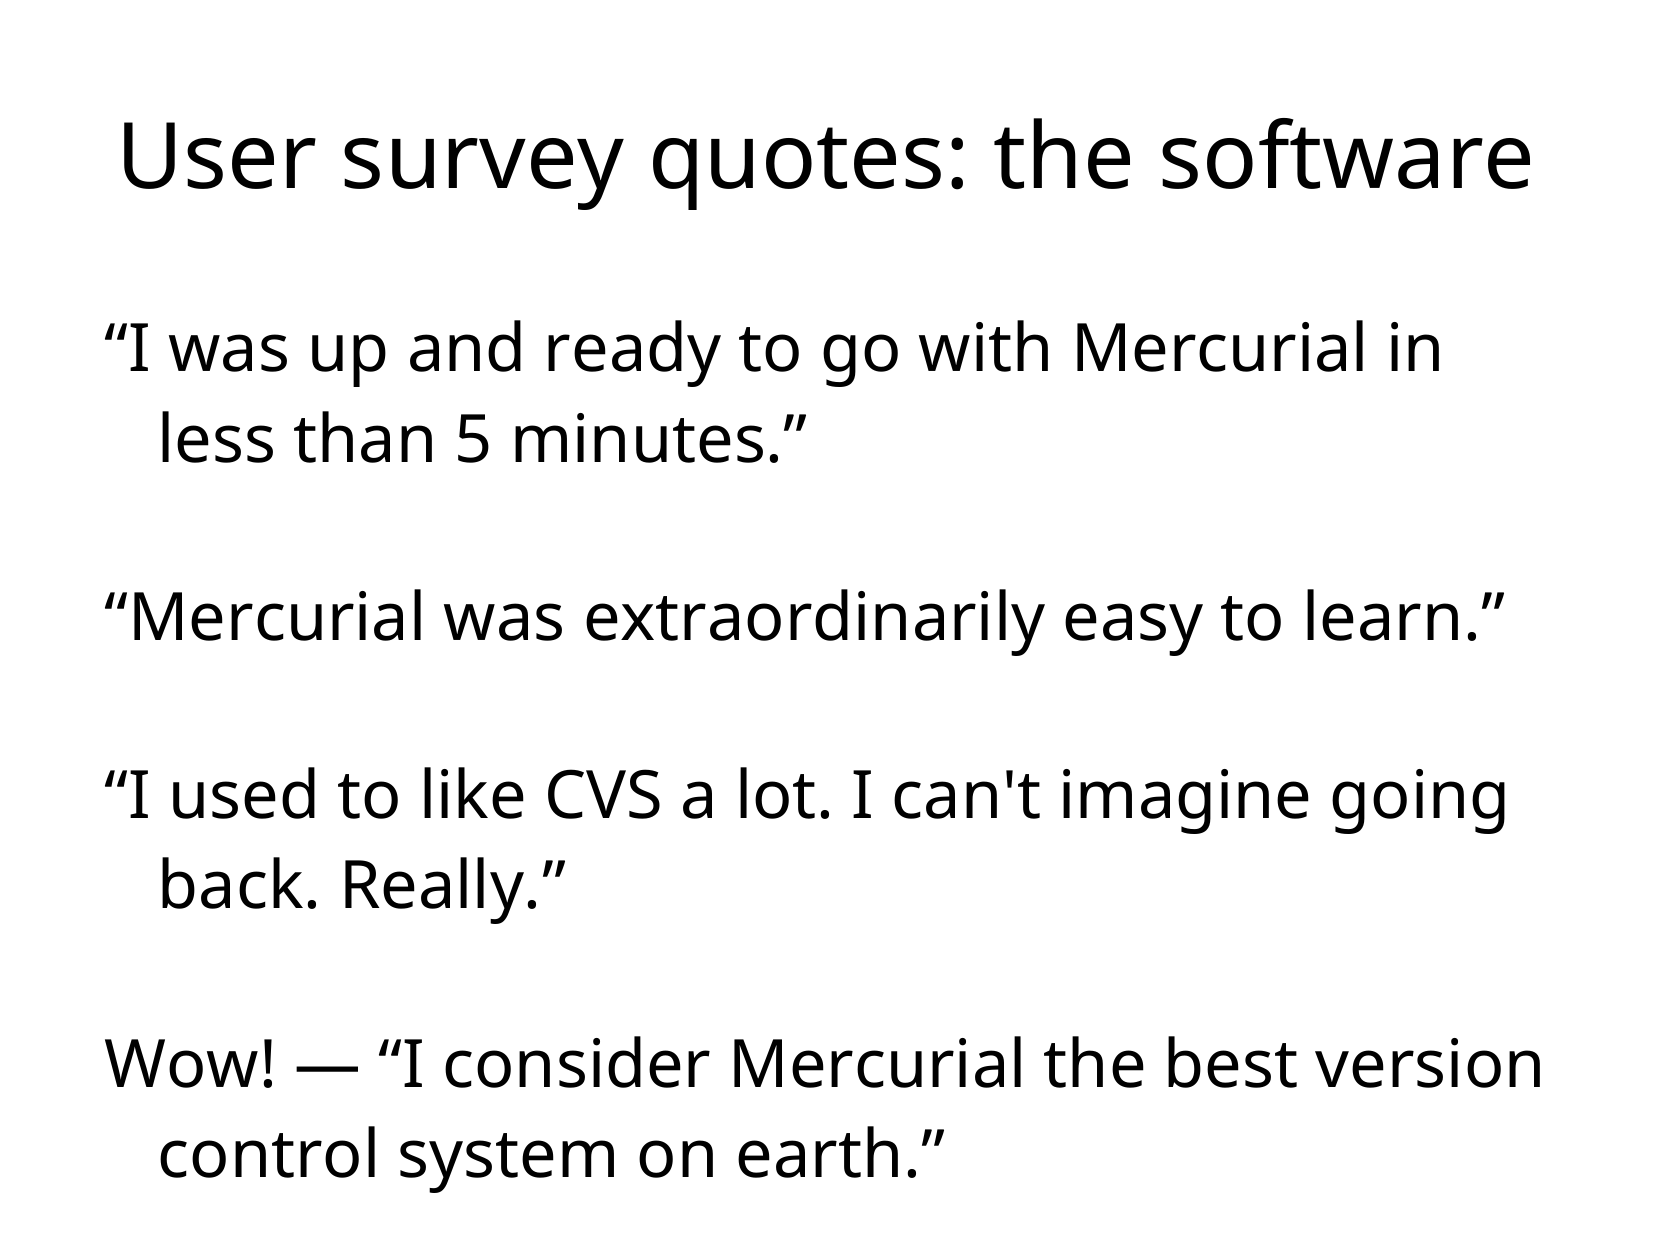

# User survey quotes: the software
“I was up and ready to go with Mercurial in less than 5 minutes.”
“Mercurial was extraordinarily easy to learn.”
“I used to like CVS a lot. I can't imagine going back. Really.”
Wow! — “I consider Mercurial the best version control system on earth.”